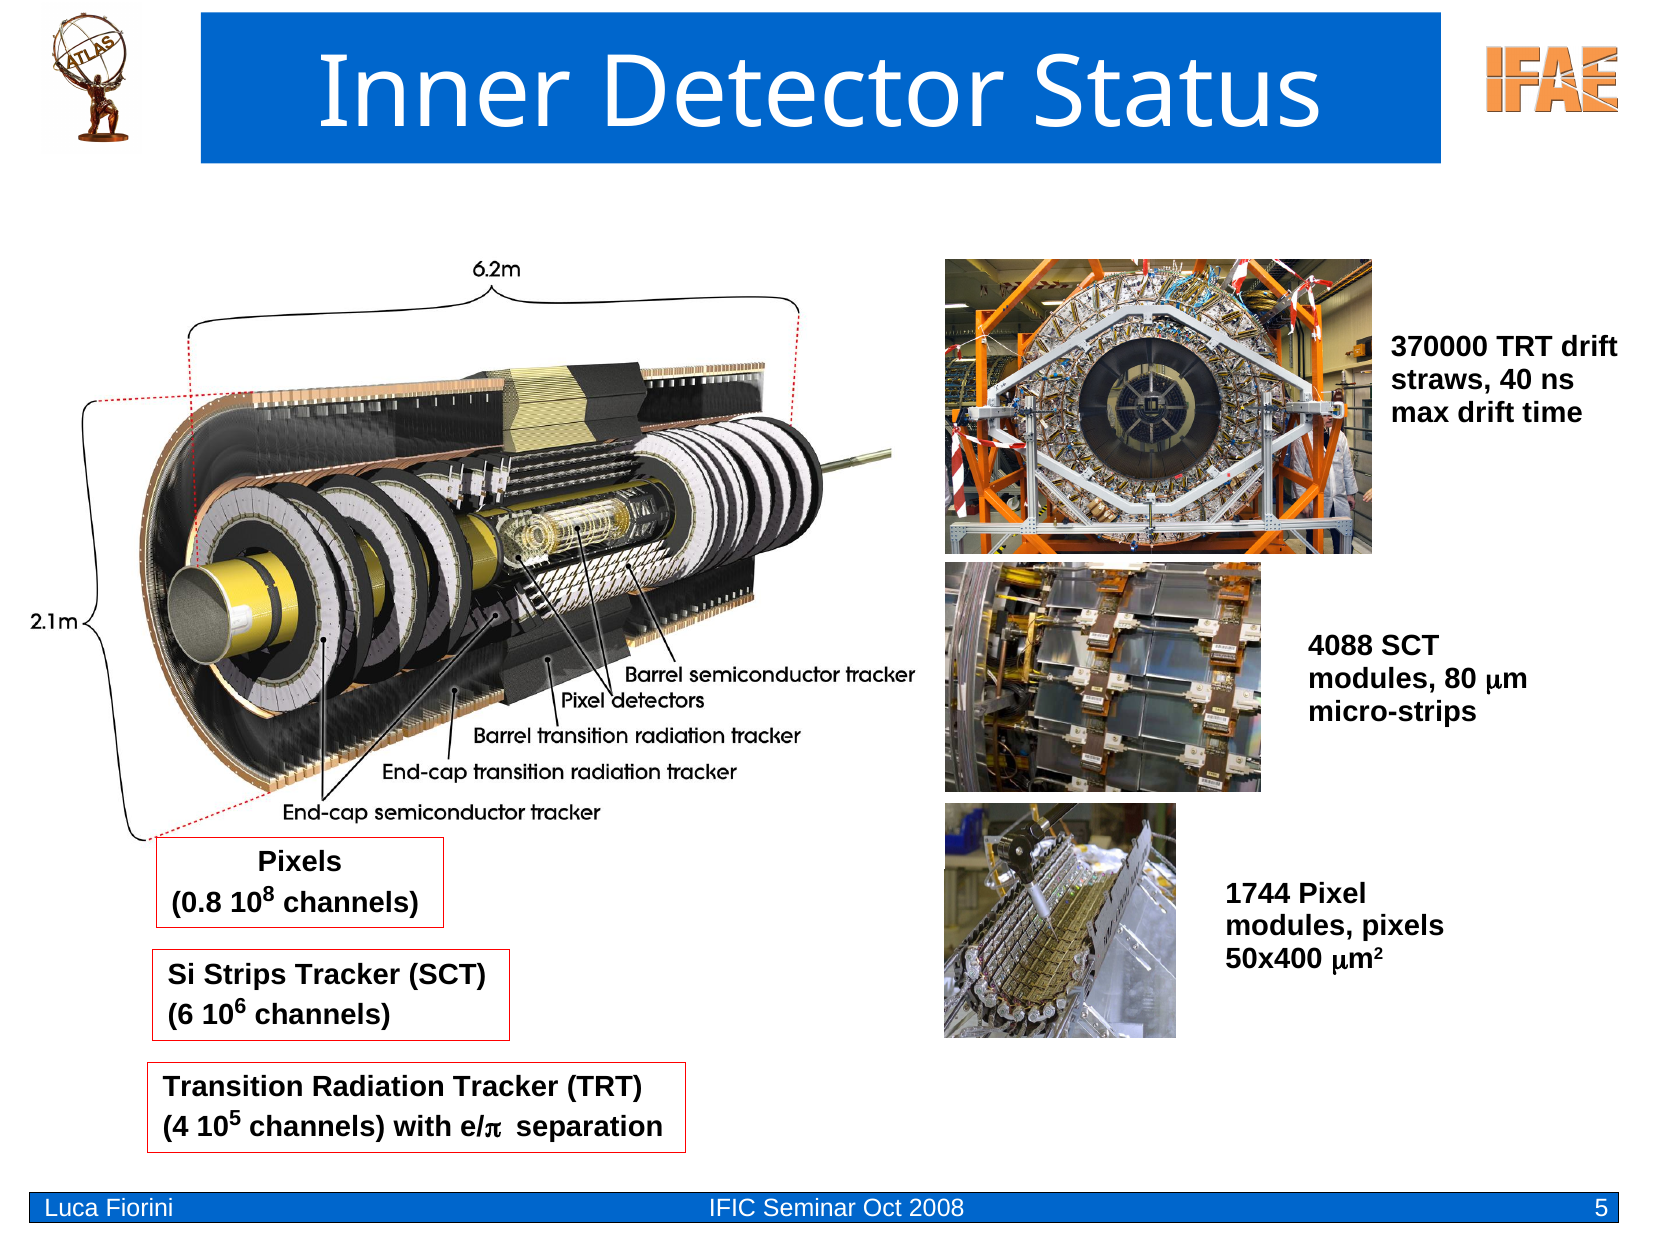

Inner Detector Status
370000 TRT drift straws, 40 ns max drift time
4088 SCT modules, 80 m micro-strips
Pixels
(0.8 108 channels)
1744 Pixel modules, pixels 50x400 m2
Si Strips Tracker (SCT)
(6 106 channels)
Transition Radiation Tracker (TRT)
(4 105 channels) with e/separation
Luca Fiorini								IFIC Seminar Oct 2008									5